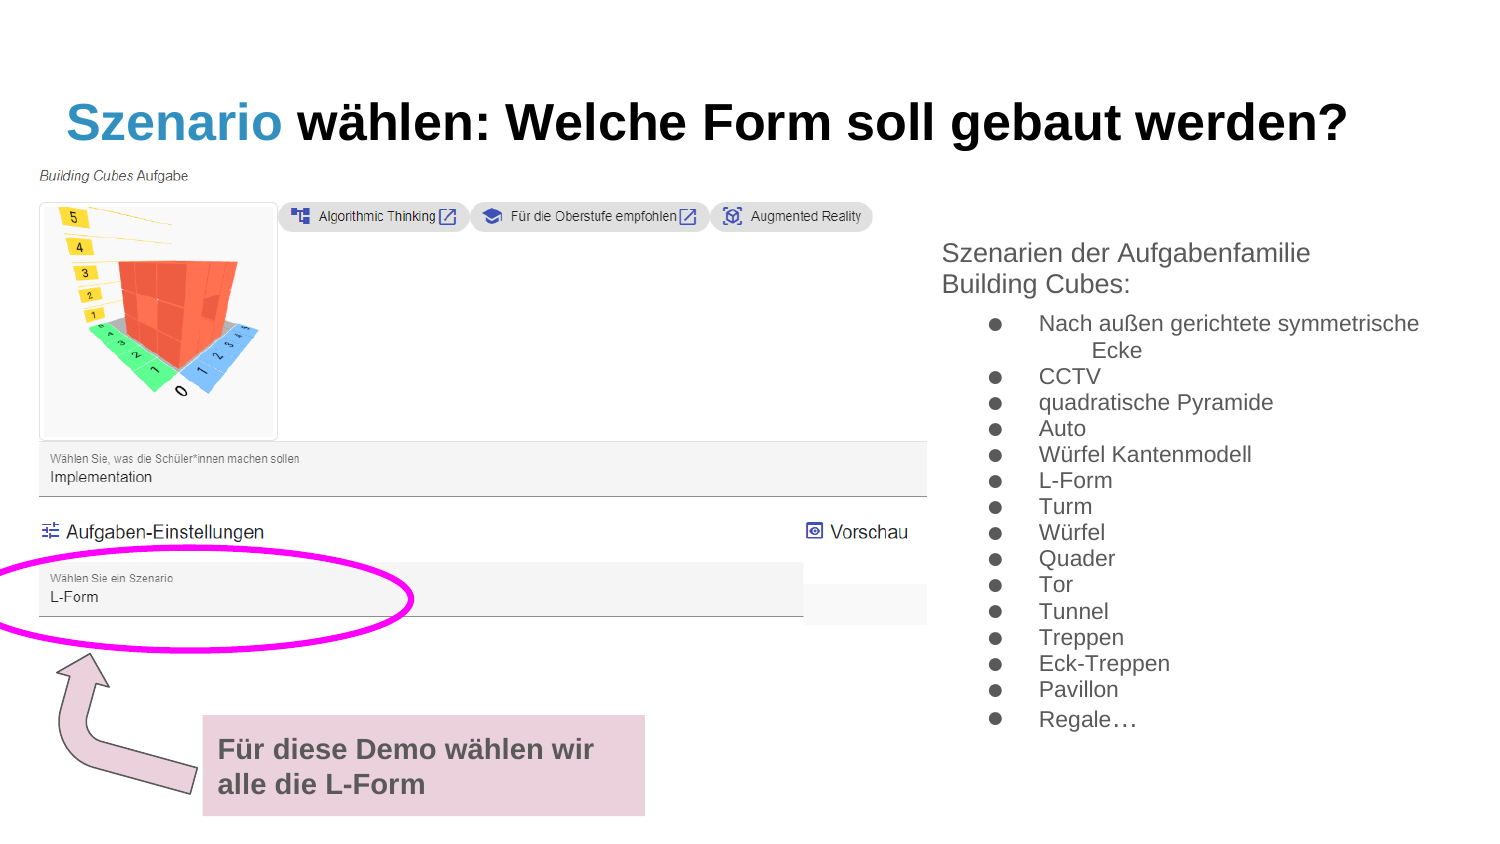

# Szenario wählen: Welche Form soll gebaut werden?
Szenarien der Aufgabenfamilie
Building Cubes:
Nach außen gerichtete symmetrische Ecke
CCTV
quadratische Pyramide
Auto
Würfel Kantenmodell
L-Form
Turm
Würfel
Quader
Tor
Tunnel
Treppen
Eck-Treppen
Pavillon
Regale…
Für diese Demo wählen wir alle die L-Form